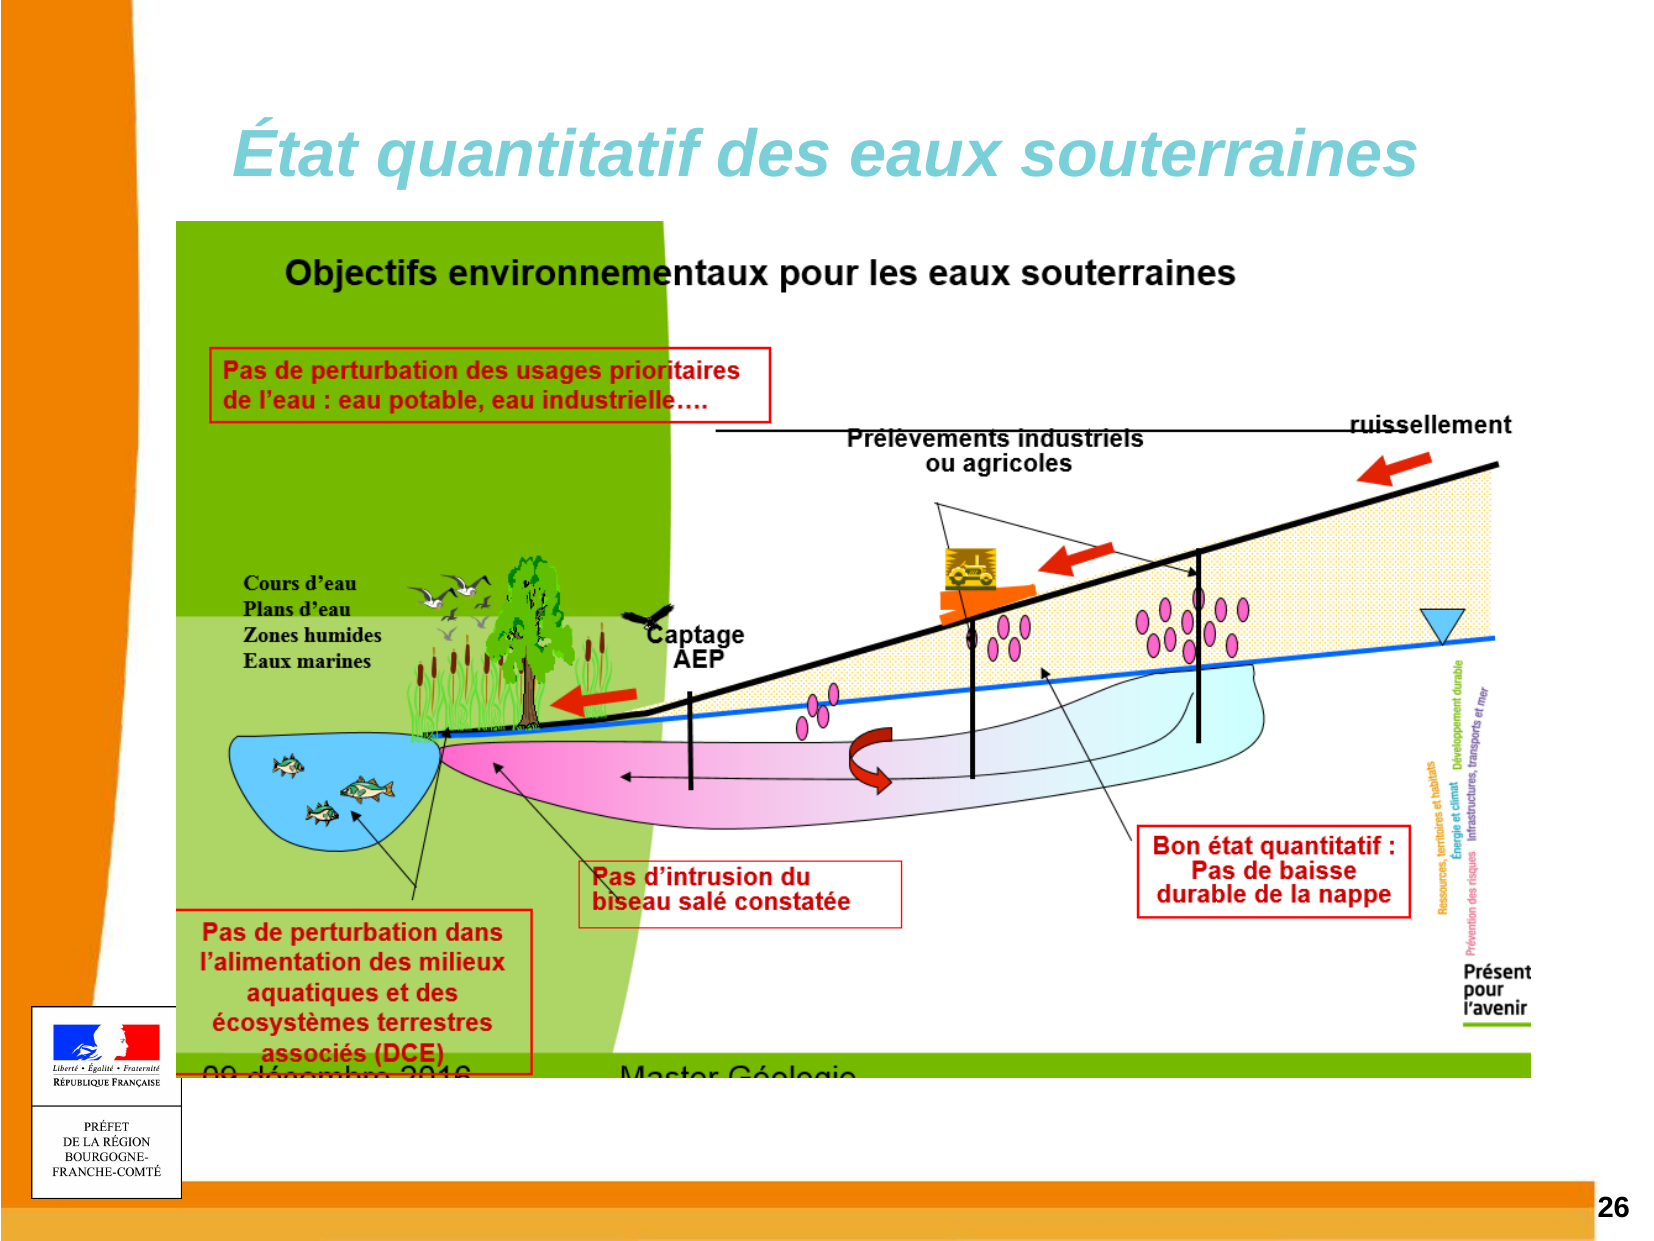

# État quantitatif des eaux souterraines
26